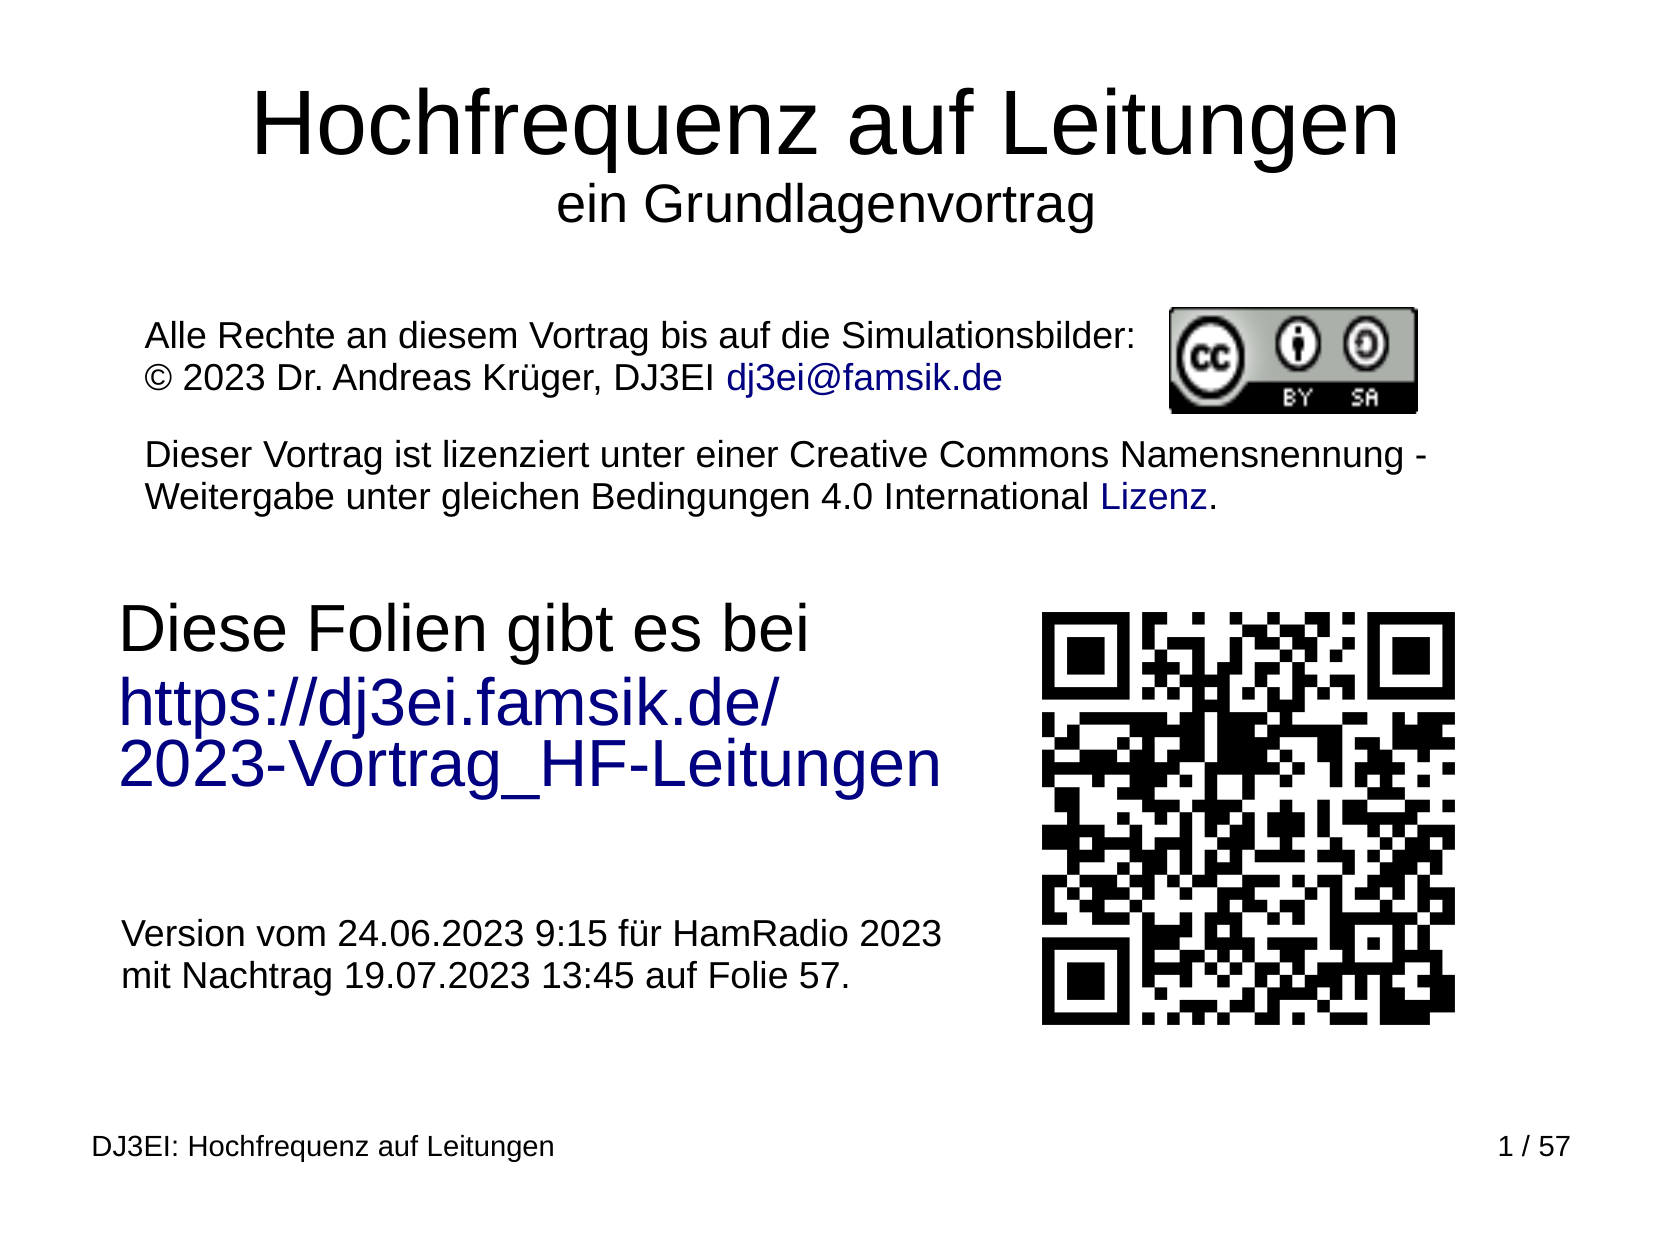

# Hochfrequenz auf Leitungen ein Grundlagenvortrag
Alle Rechte an diesem Vortrag bis auf die Simulationsbilder:
© 2023 Dr. Andreas Krüger, DJ3EI dj3ei@famsik.de
Dieser Vortrag ist lizenziert unter einer Creative Commons Namensnennung - Weitergabe unter gleichen Bedingungen 4.0 International Lizenz.
Diese Folien gibt es bei
https://dj3ei.famsik.de/ 2023-Vortrag_HF-Leitungen
Version vom 24.06.2023 9:15 für HamRadio 2023
mit Nachtrag 19.07.2023 13:45 auf Folie 57.